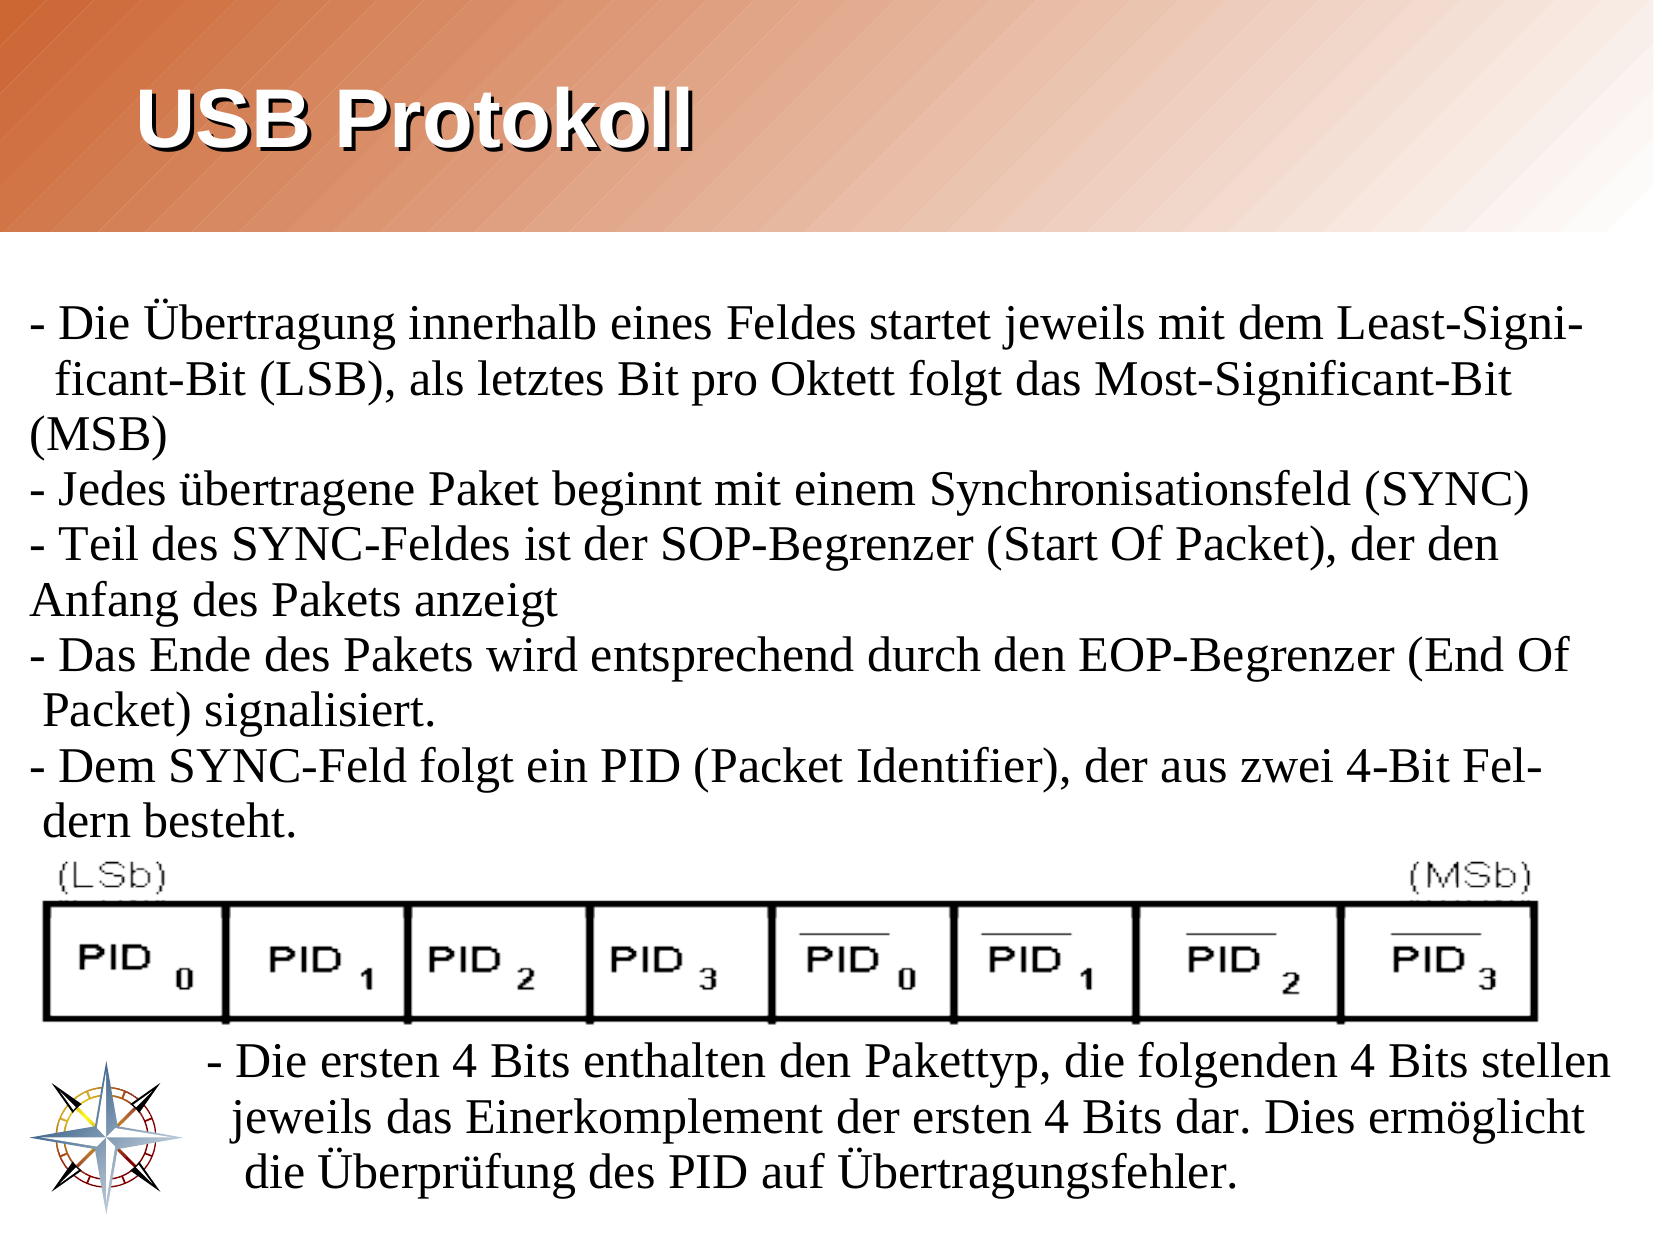

# USB Protokoll
- Die Übertragung innerhalb eines Feldes startet jeweils mit dem Least-Signi- ficant-Bit (LSB), als letztes Bit pro Oktett folgt das Most-Significant-Bit (MSB)
- Jedes übertragene Paket beginnt mit einem Synchronisationsfeld (SYNC)
- Teil des SYNC-Feldes ist der SOP-Begrenzer (Start Of Packet), der den Anfang des Pakets anzeigt
- Das Ende des Pakets wird entsprechend durch den EOP-Begrenzer (End Of Packet) signalisiert.
- Dem SYNC-Feld folgt ein PID (Packet Identifier), der aus zwei 4-Bit Fel- dern besteht.
- Die ersten 4 Bits enthalten den Pakettyp, die folgenden 4 Bits stellen jeweils das Einerkomplement der ersten 4 Bits dar. Dies ermöglicht die Überprüfung des PID auf Übertragungsfehler.